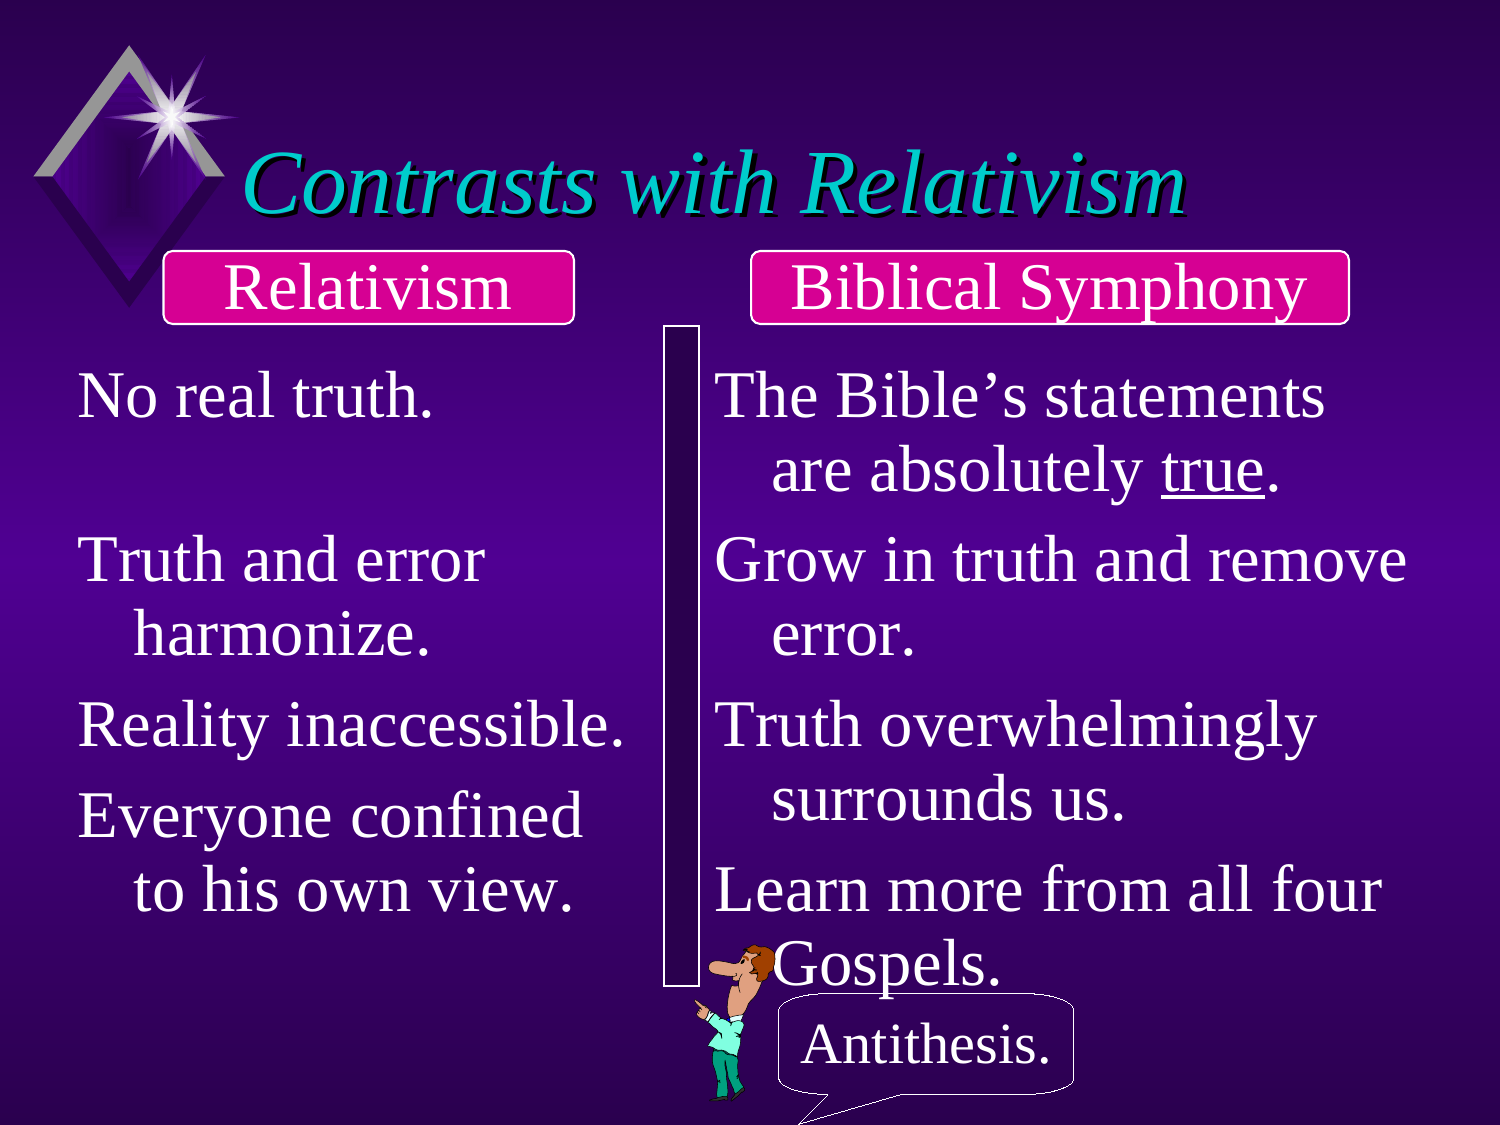

# Contrasts with Relativism
Relativism
Biblical Symphony
No real truth.
Truth and error harmonize.
Reality inaccessible.
Everyone confined to his own view.
The Bible’s statements are absolutely true.
Grow in truth and remove error.
Truth overwhelmingly surrounds us.
Learn more from all four Gospels.
Antithesis.